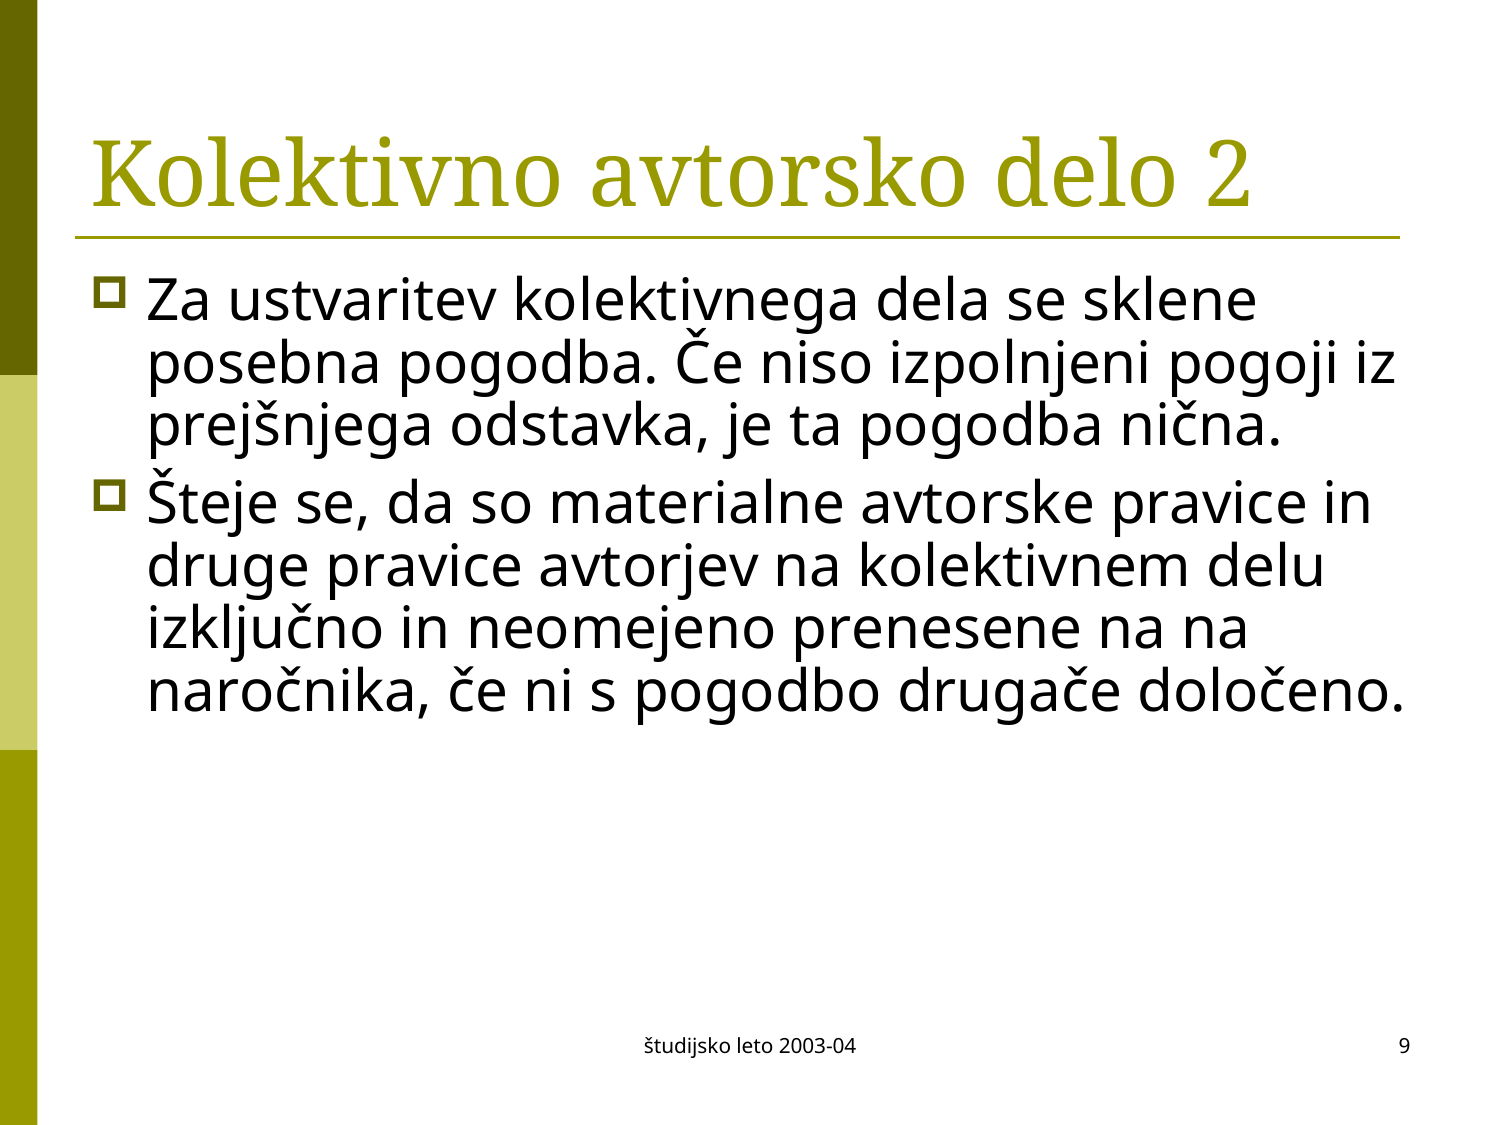

# Kolektivno avtorsko delo 2
Za ustvaritev kolektivnega dela se sklene posebna pogodba. Če niso izpolnjeni pogoji iz prejšnjega odstavka, je ta pogodba nična.
Šteje se, da so materialne avtorske pravice in druge pravice avtorjev na kolektivnem delu izključno in neomejeno prenesene na na naročnika, če ni s pogodbo drugače določeno.
študijsko leto 2003-04